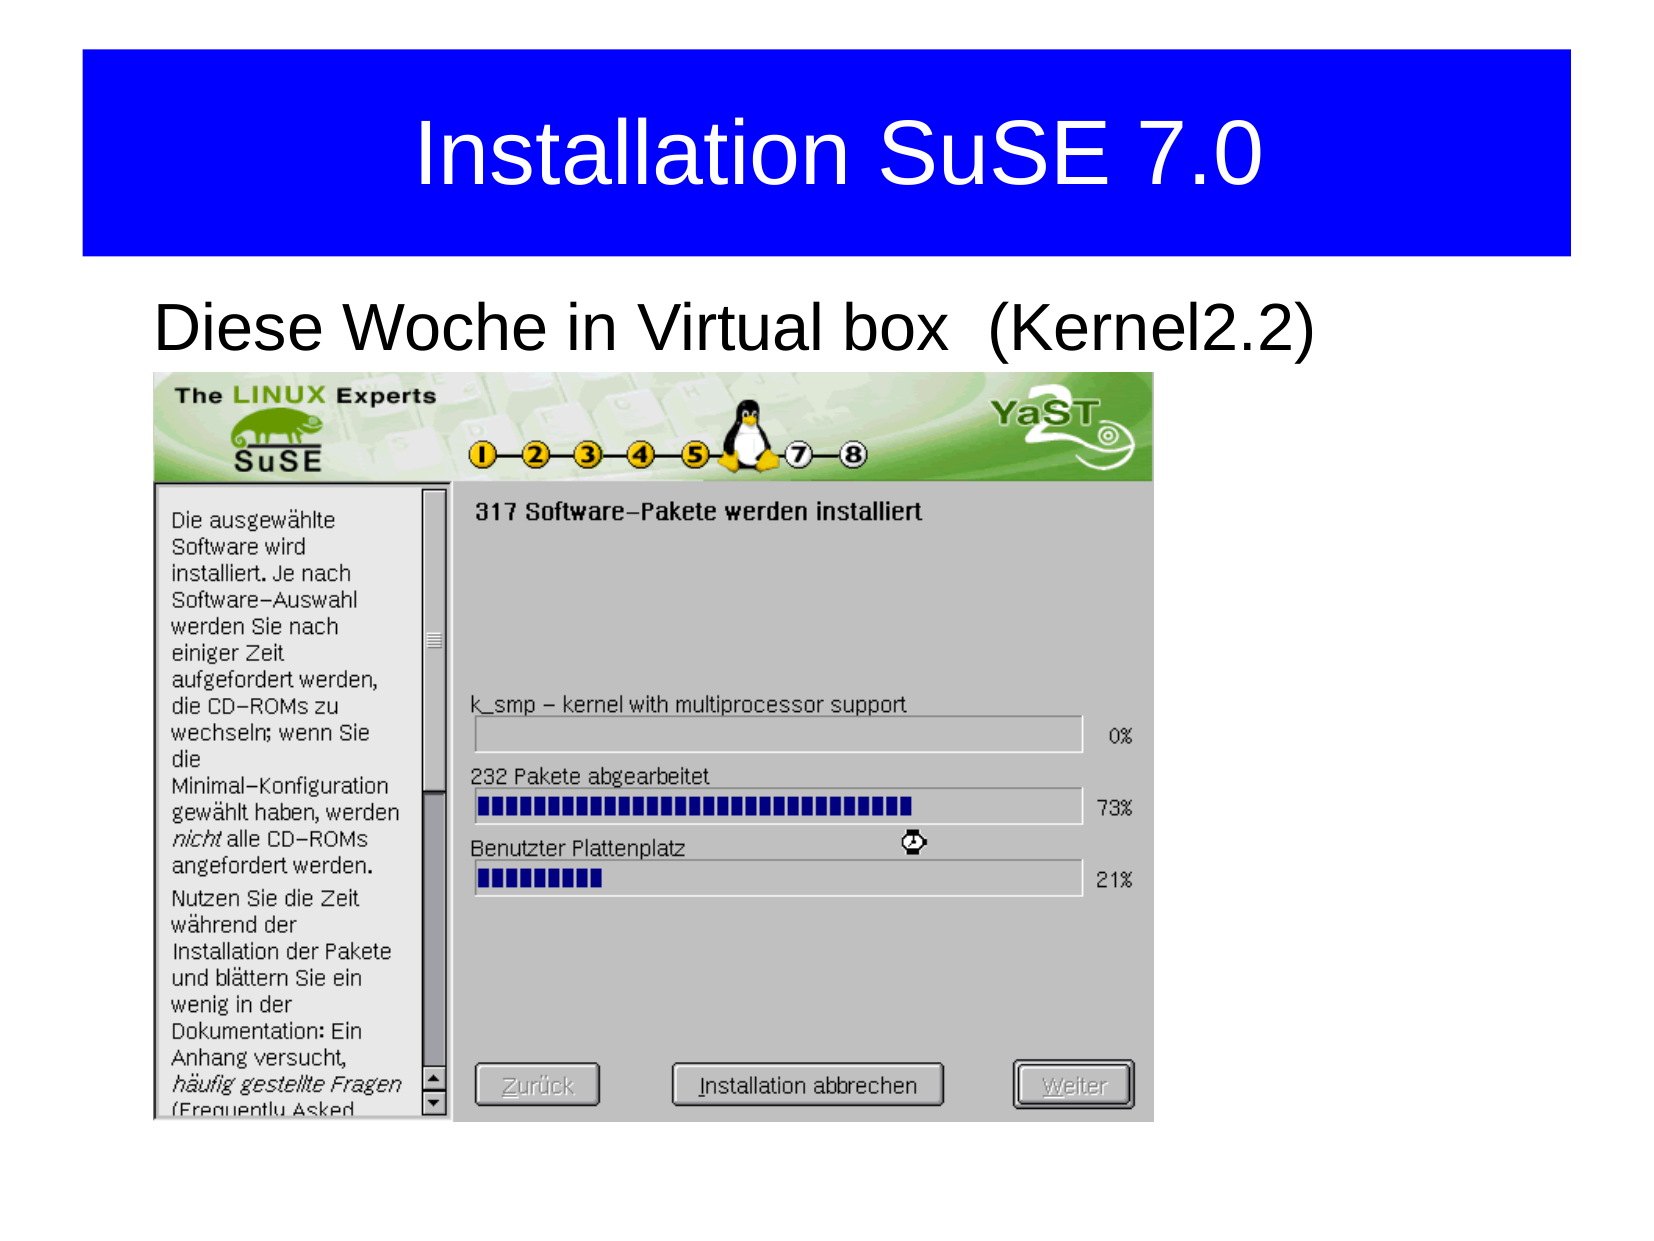

# Installation SuSE 7.0
Diese Woche in Virtual box (Kernel2.2)